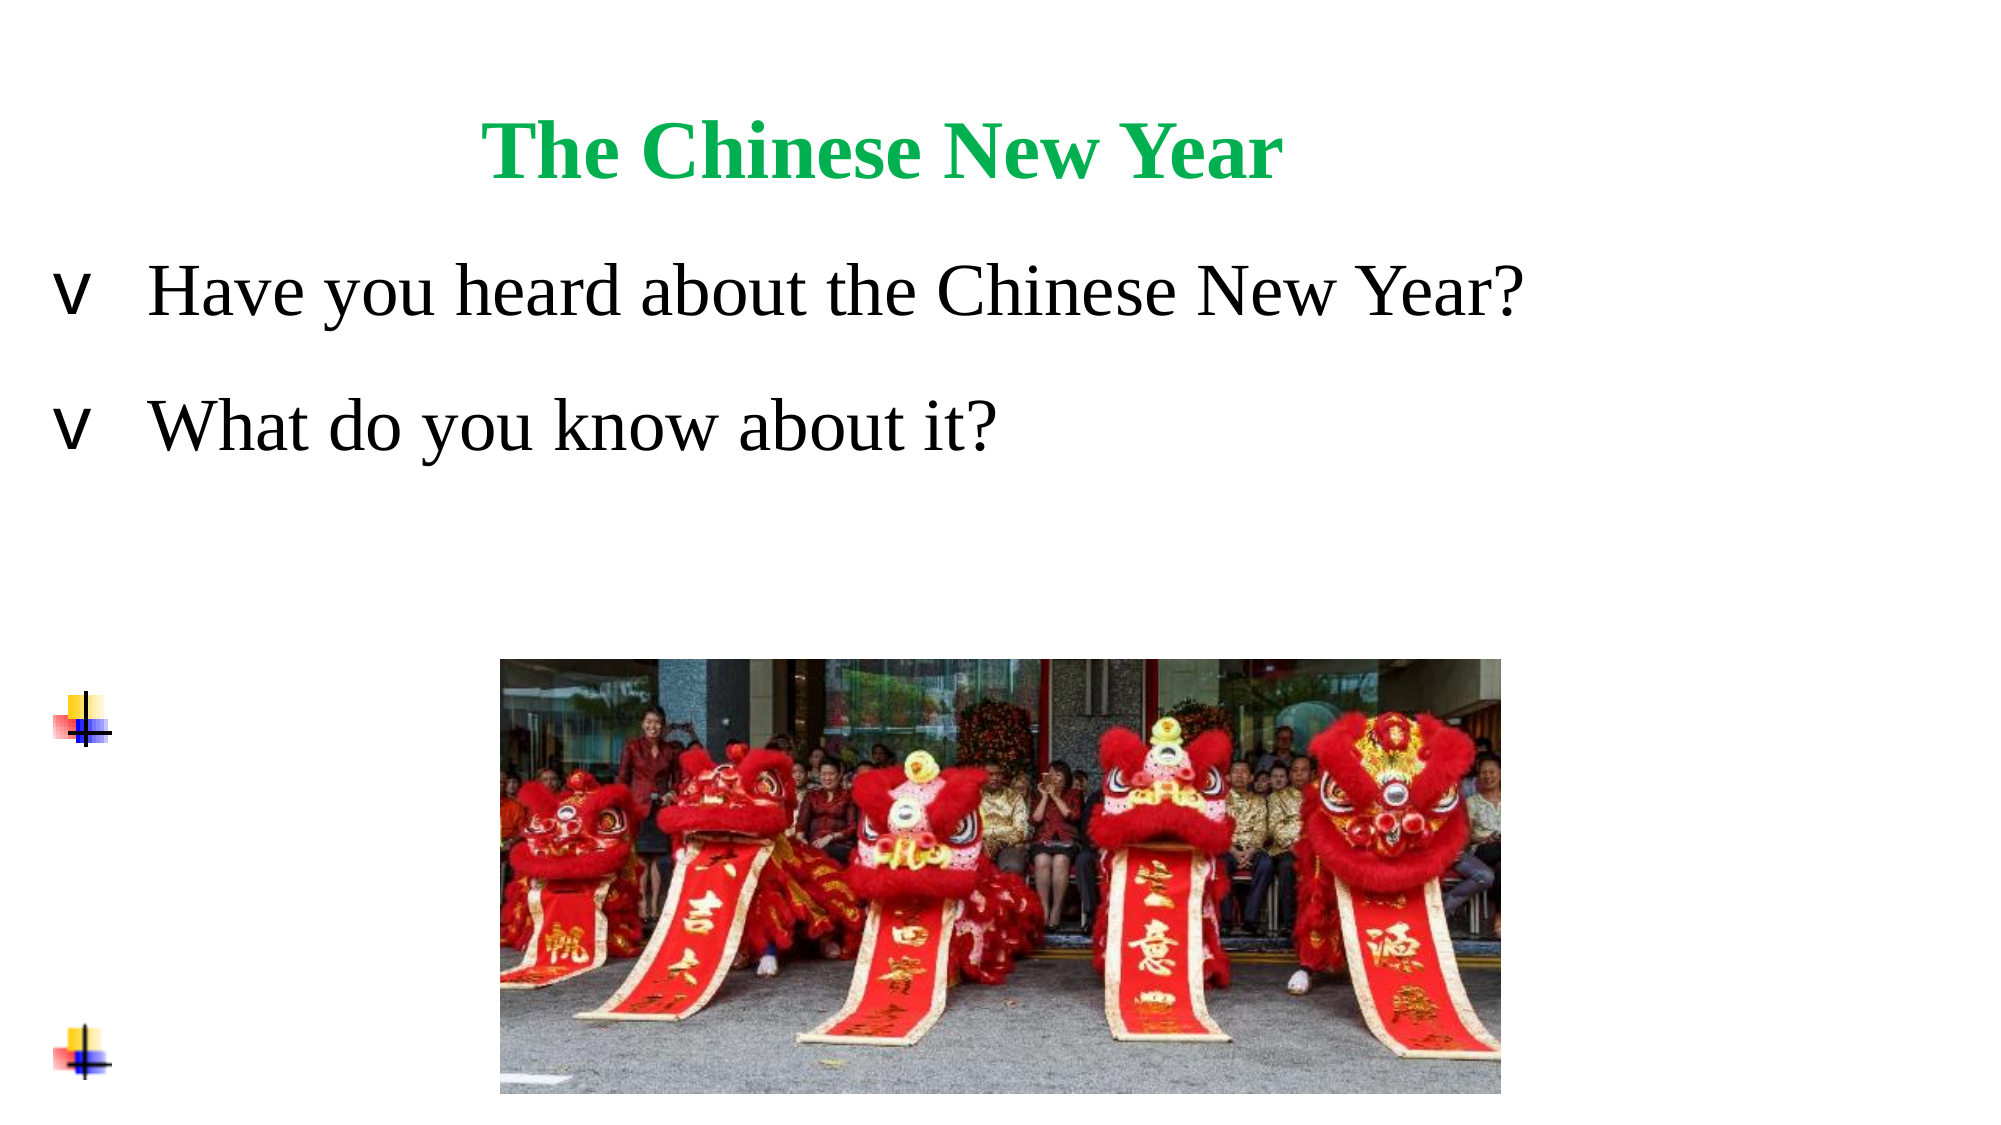

The Chinese New Year
Have you heard about the Chinese New Year?
What do you know about it?